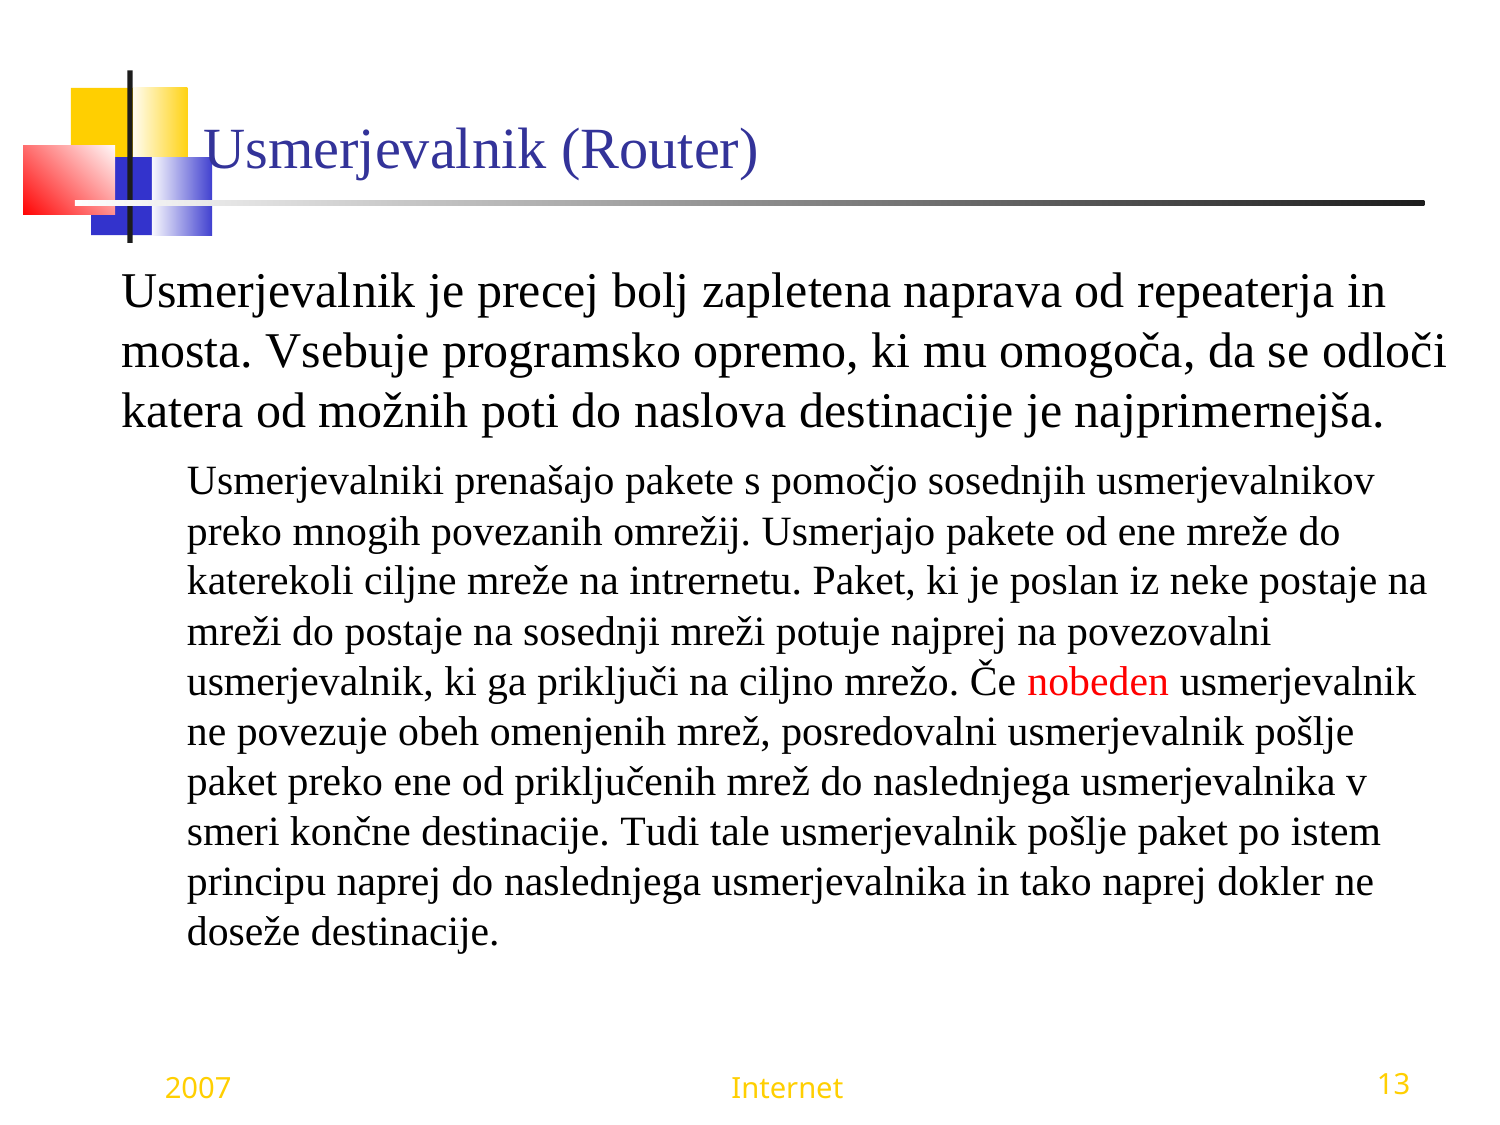

# Usmerjevalnik (Router)
	Usmerjevalnik je precej bolj zapletena naprava od repeaterja in mosta. Vsebuje programsko opremo, ki mu omogoča, da se odloči katera od možnih poti do naslova destinacije je najprimernejša.
	Usmerjevalniki prenašajo pakete s pomočjo sosednjih usmerjevalnikov preko mnogih povezanih omrežij. Usmerjajo pakete od ene mreže do katerekoli ciljne mreže na intrernetu. Paket, ki je poslan iz neke postaje na mreži do postaje na sosednji mreži potuje najprej na povezovalni usmerjevalnik, ki ga priključi na ciljno mrežo. Če nobeden usmerjevalnik ne povezuje obeh omenjenih mrež, posredovalni usmerjevalnik pošlje paket preko ene od priključenih mrež do naslednjega usmerjevalnika v smeri končne destinacije. Tudi tale usmerjevalnik pošlje paket po istem principu naprej do naslednjega usmerjevalnika in tako naprej dokler ne doseže destinacije.
2007
Internet